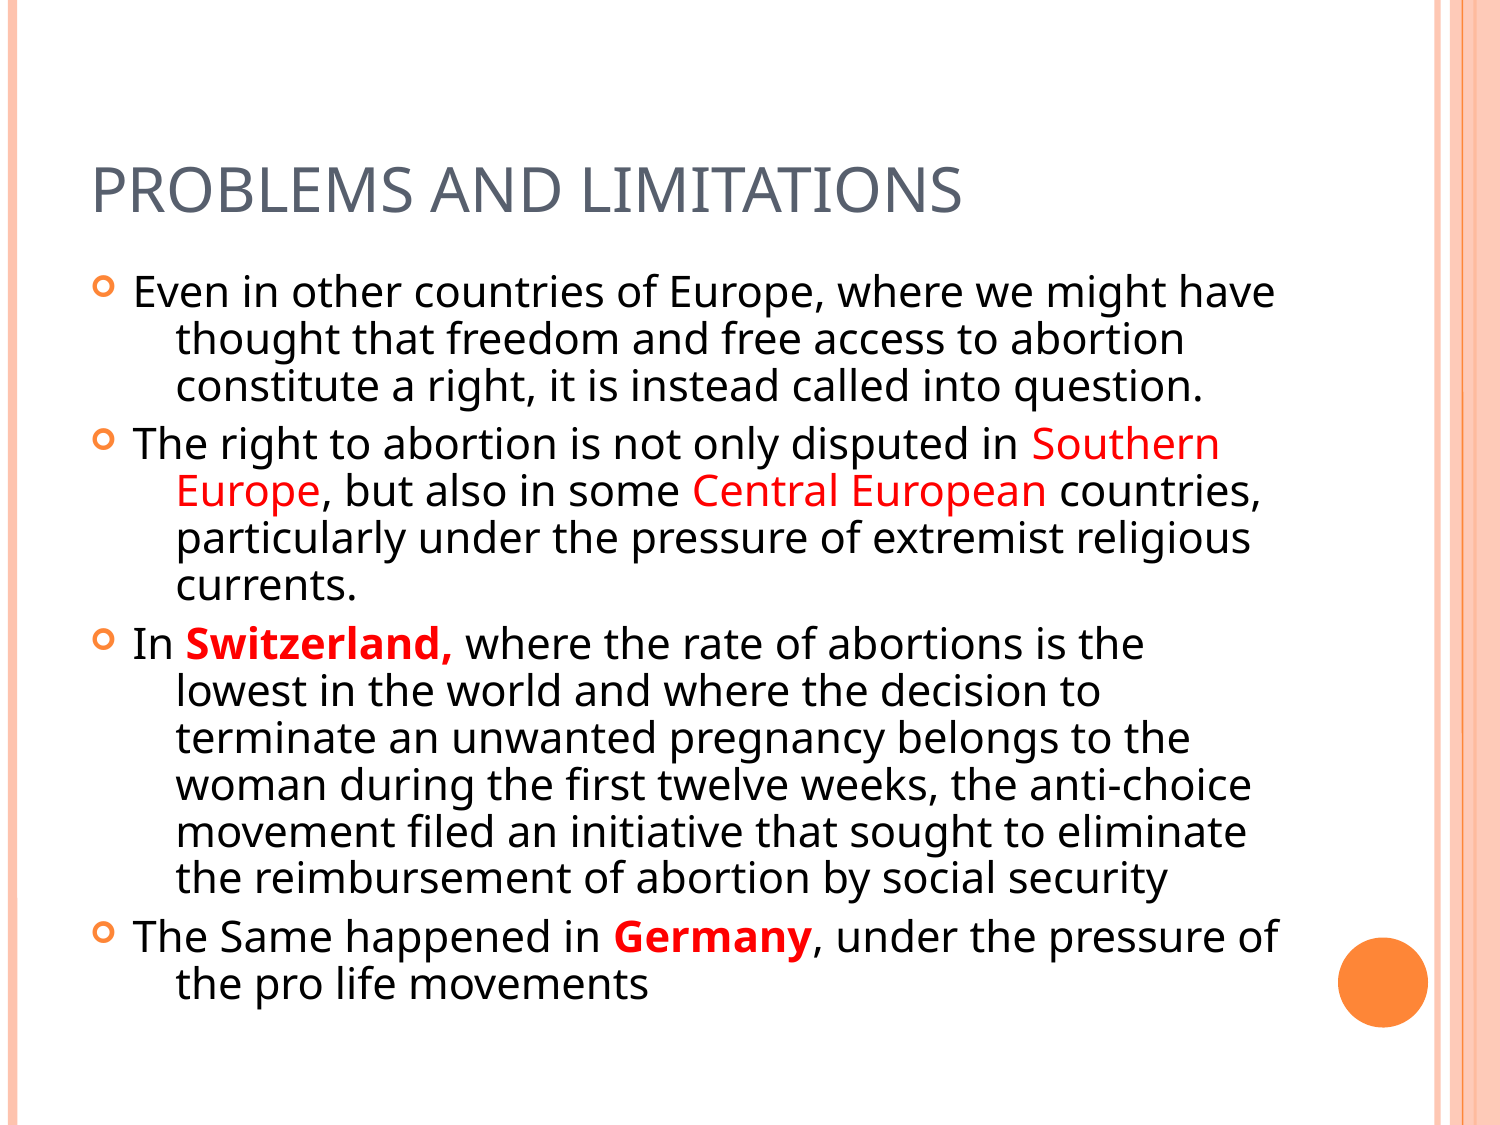

# Problems and limitations
Even in other countries of Europe, where we might have thought that freedom and free access to abortion constitute a right, it is instead called into question.
The right to abortion is not only disputed in Southern Europe, but also in some Central European countries, particularly under the pressure of extremist religious currents.
In Switzerland, where the rate of abortions is the lowest in the world and where the decision to terminate an unwanted pregnancy belongs to the woman during the first twelve weeks, the anti-choice movement filed an initiative that sought to eliminate the reimbursement of abortion by social security
The Same happened in Germany, under the pressure of the pro life movements